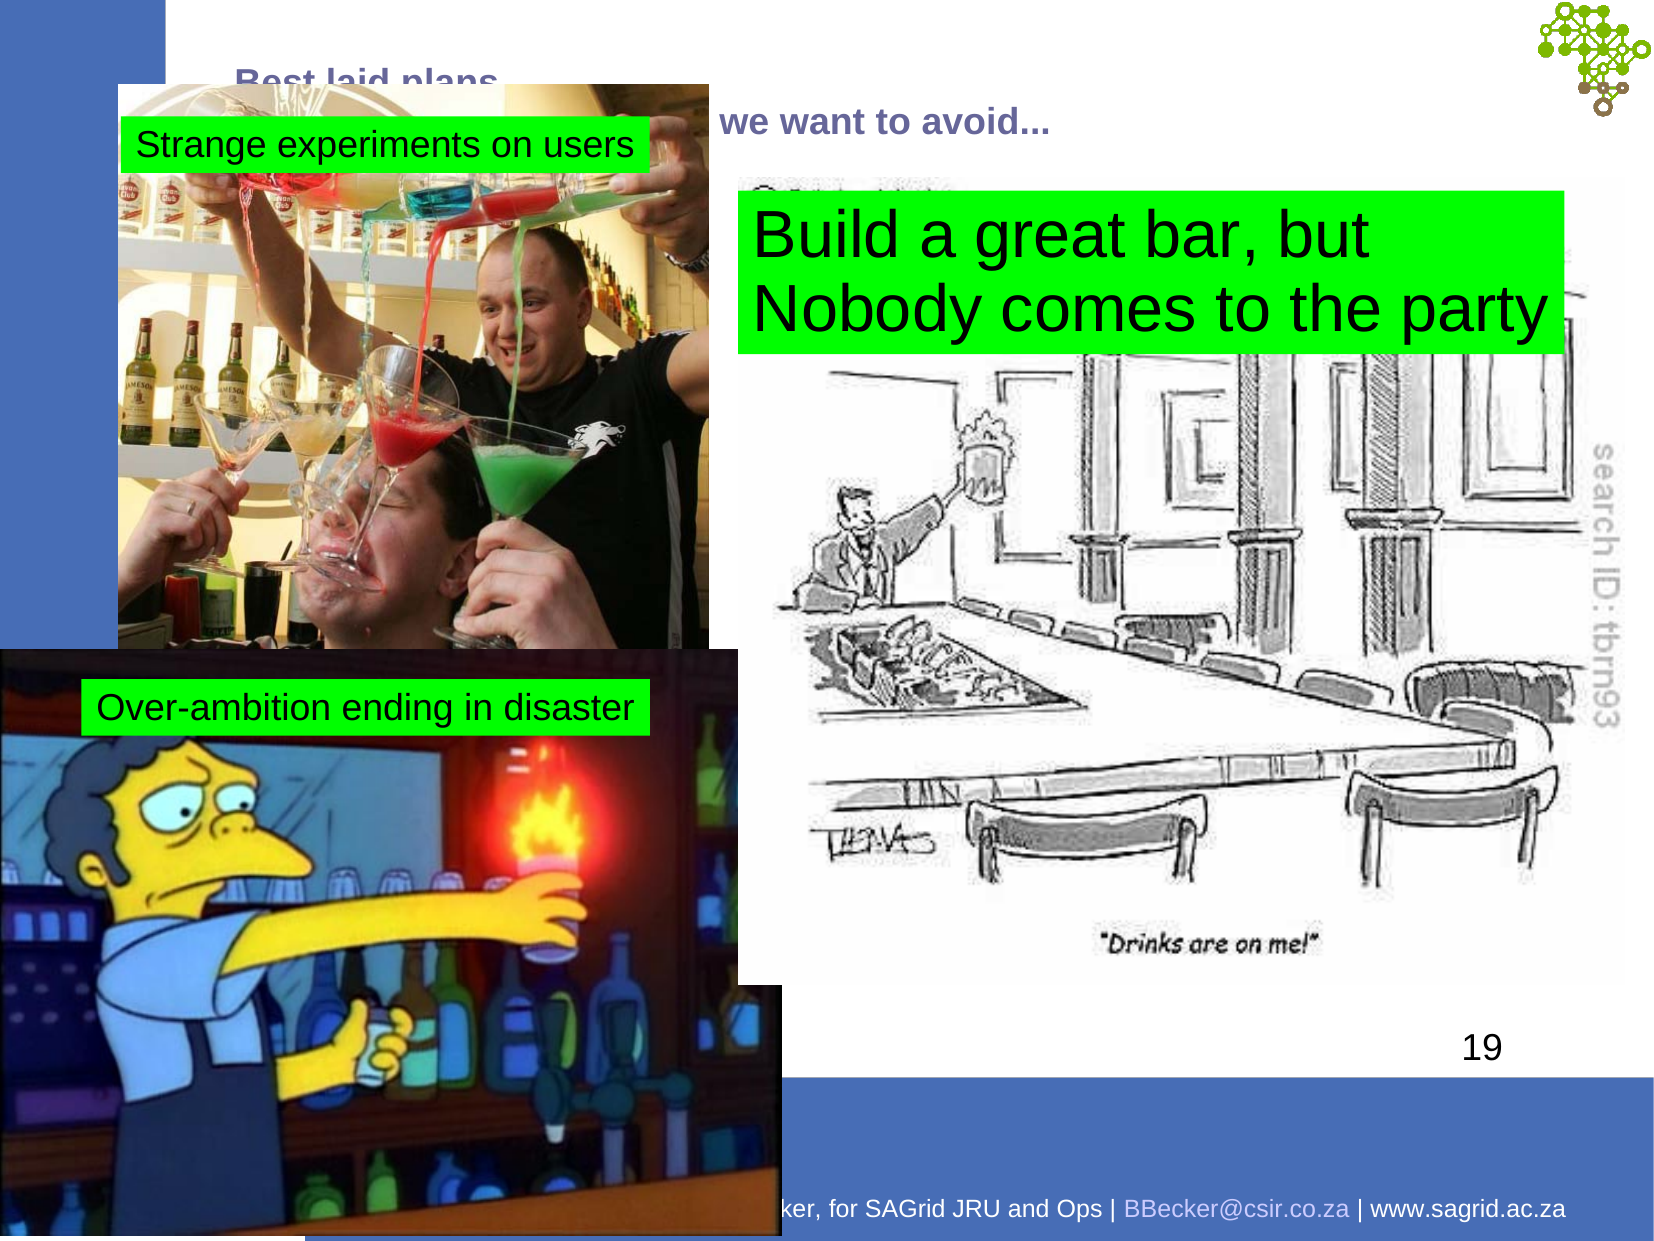

# Best laid plans... potential alternate realities we want to avoid...
Strange experiments on users
Build a great bar, but
Nobody comes to the party
Over-ambition ending in disaster
19